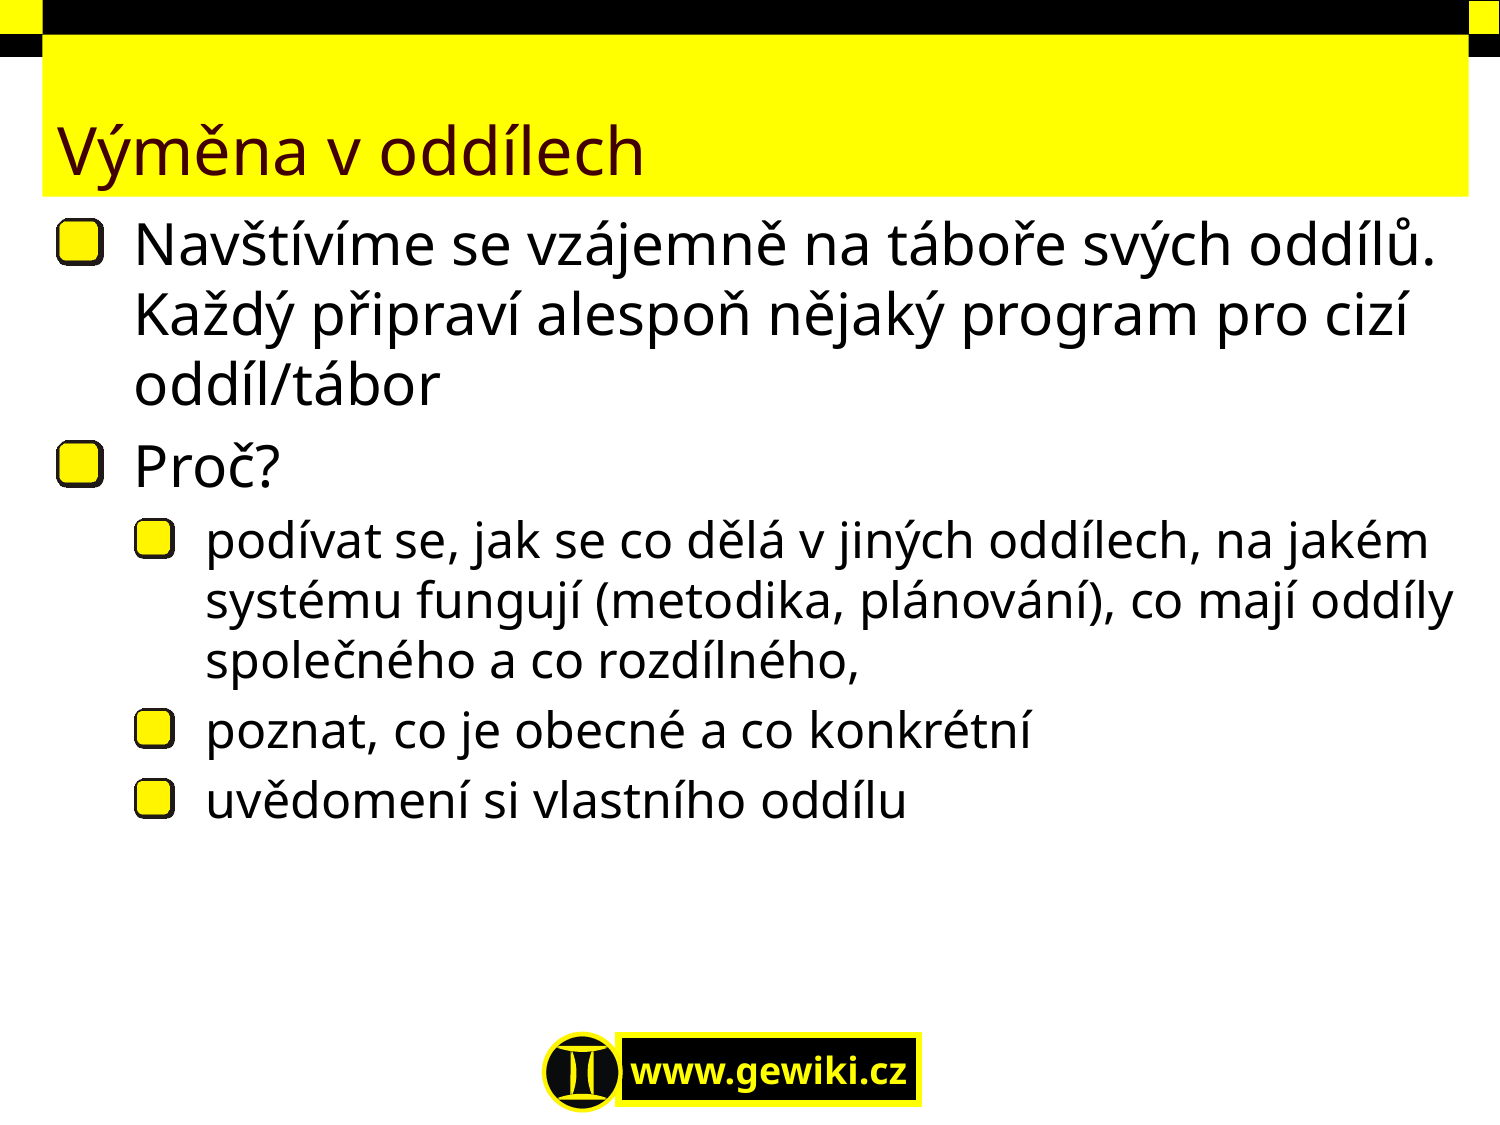

# Výměna v oddílech
Navštívíme se vzájemně na táboře svých oddílů. Každý připraví alespoň nějaký program pro cizí oddíl/tábor
Proč?
podívat se, jak se co dělá v jiných oddílech, na jakém systému fungují (metodika, plánování), co mají oddíly společného a co rozdílného,
poznat, co je obecné a co konkrétní
uvědomení si vlastního oddílu